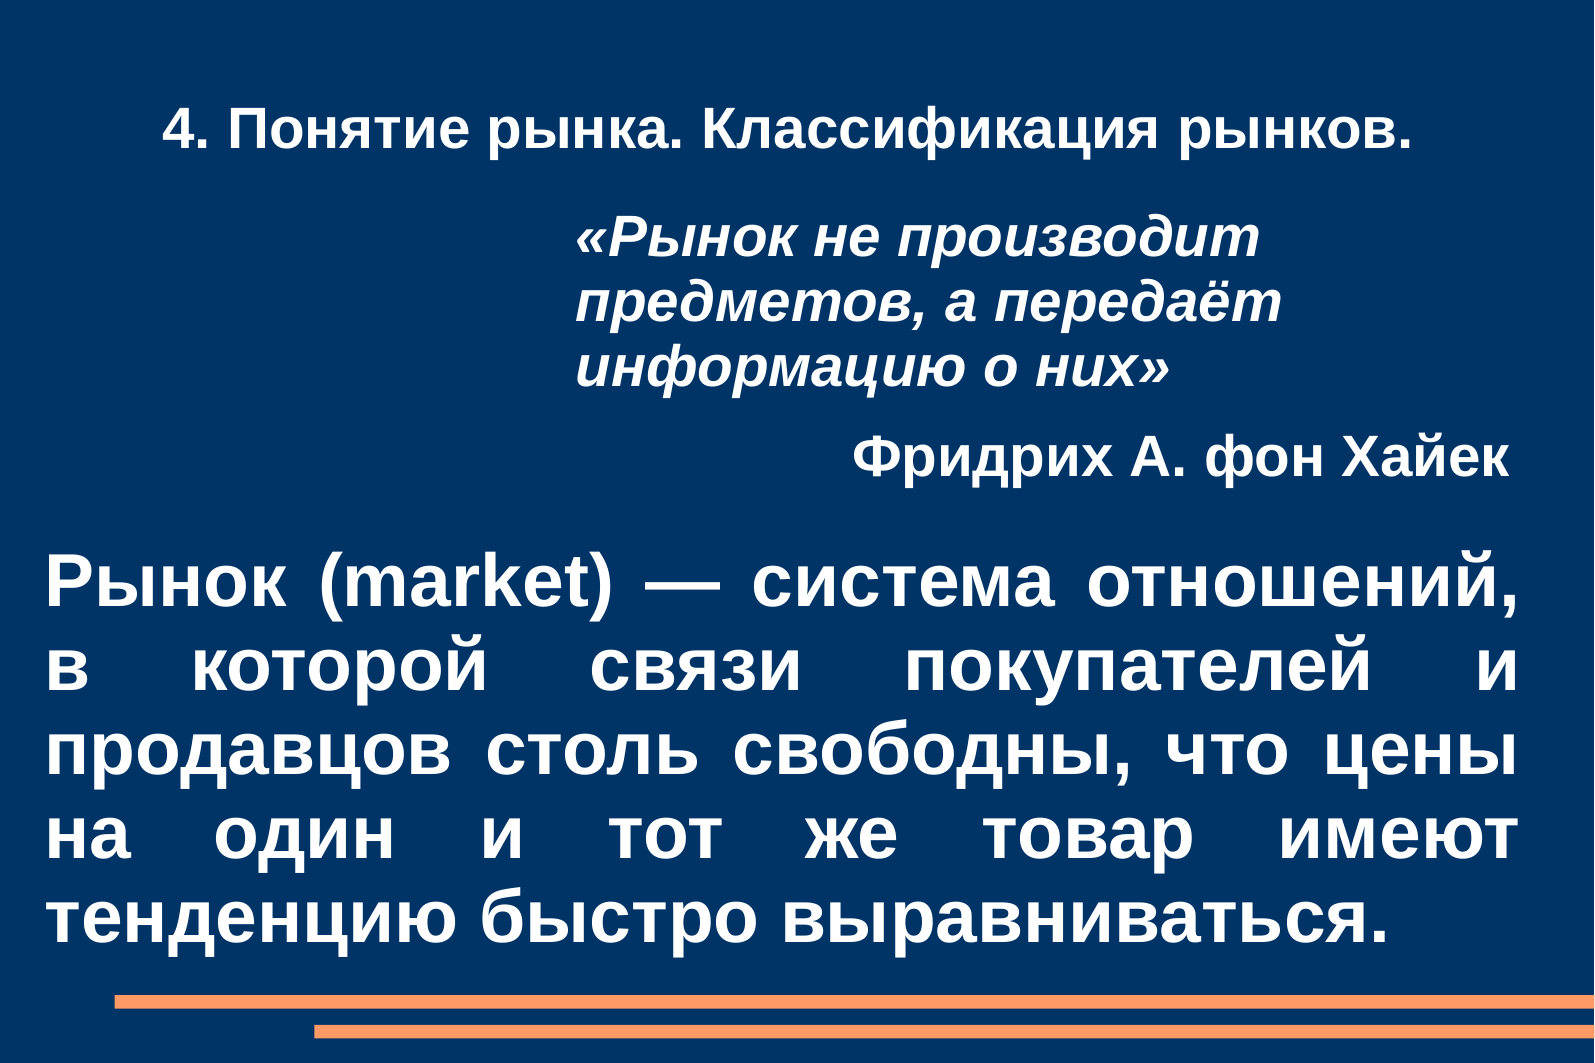

4. Понятие рынка. Классификация рынков.
«Рынок не производит предметов, а передаёт информацию о них»
 Фридрих А. фон Хайек
Рынок (market) — система отношений, в которой связи покупателей и продавцов столь свободны, что цены на один и тот же товар имеют тенденцию быстро выравниваться.